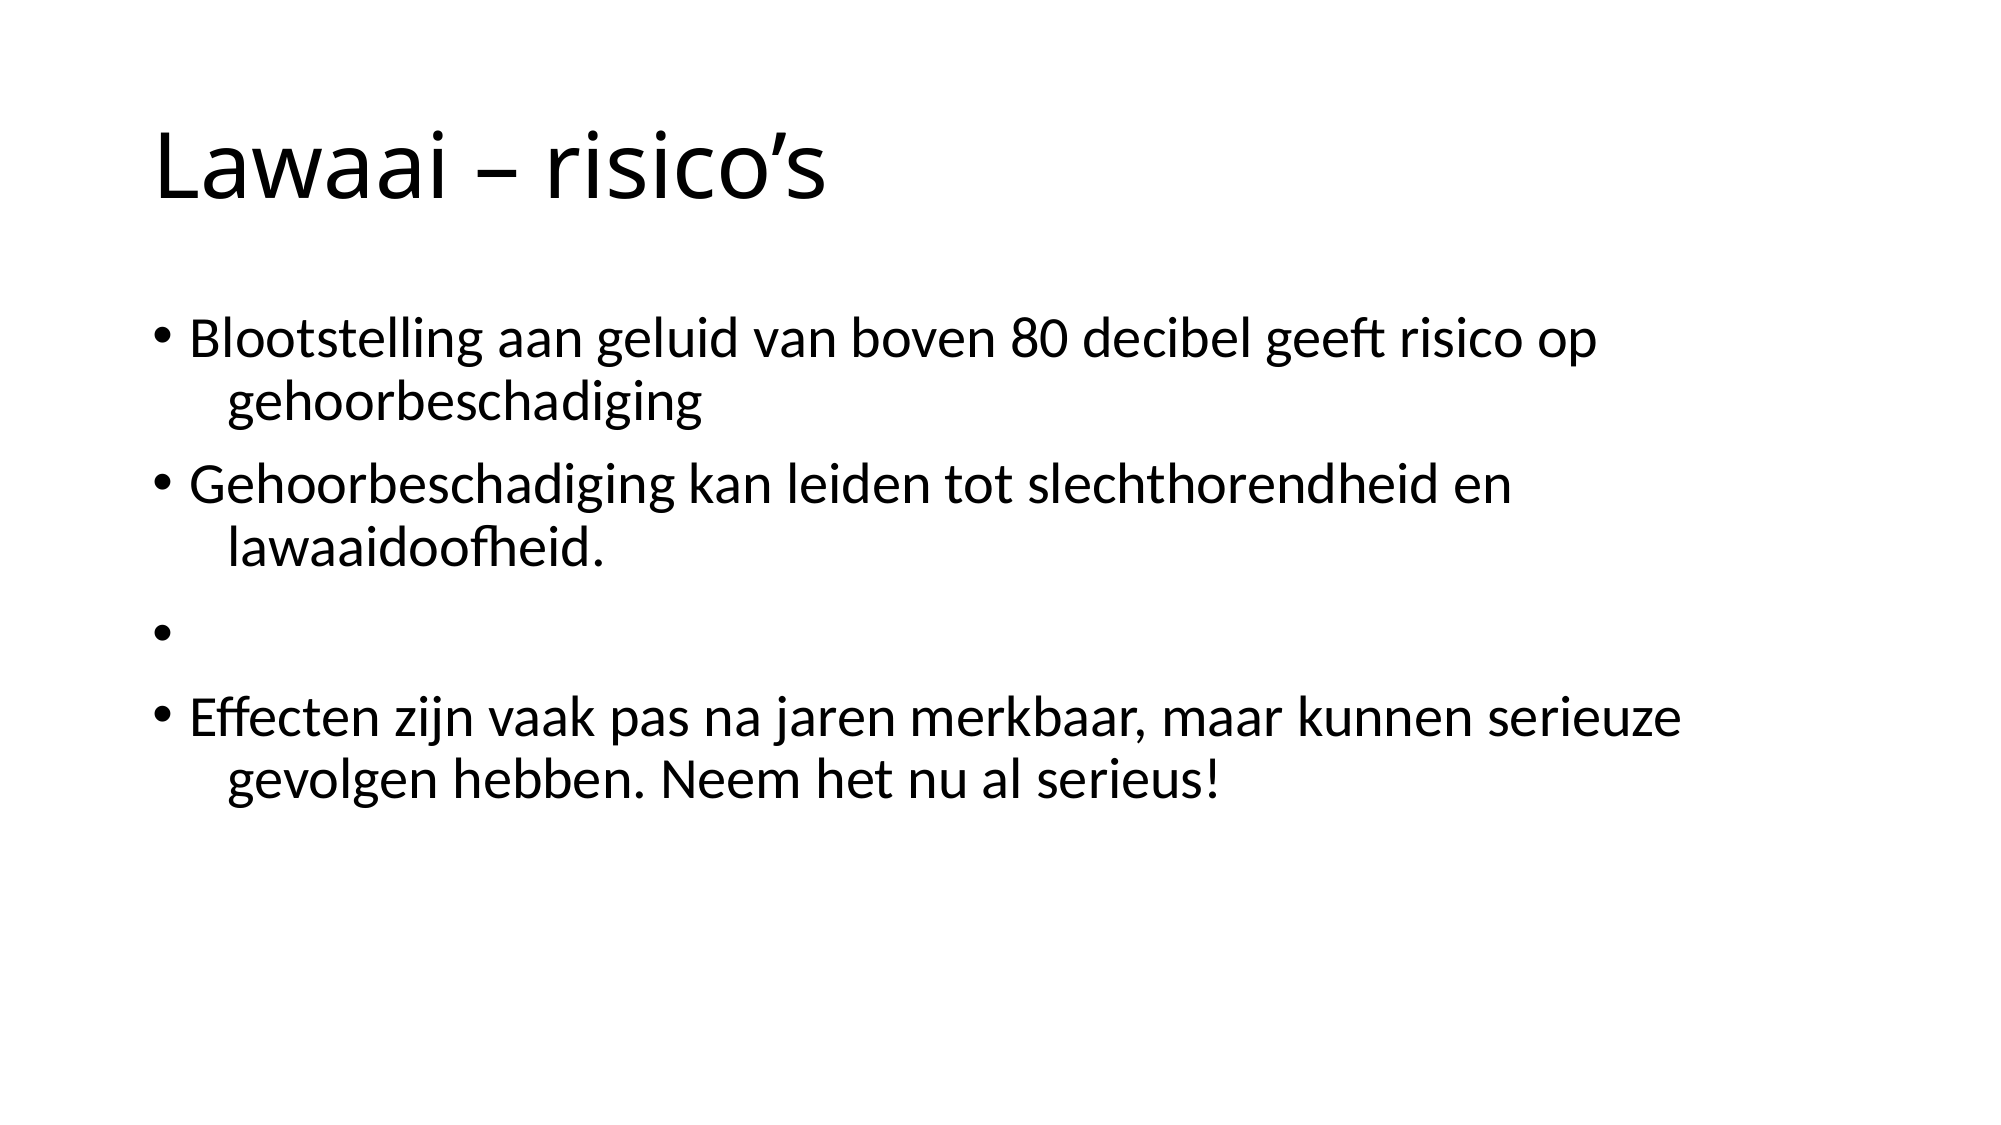

# Lawaai – risico’s
Blootstelling aan geluid van boven 80 decibel geeft risico op gehoorbeschadiging
Gehoorbeschadiging kan leiden tot slechthorendheid en lawaaidoofheid.
Effecten zijn vaak pas na jaren merkbaar, maar kunnen serieuze gevolgen hebben. Neem het nu al serieus!